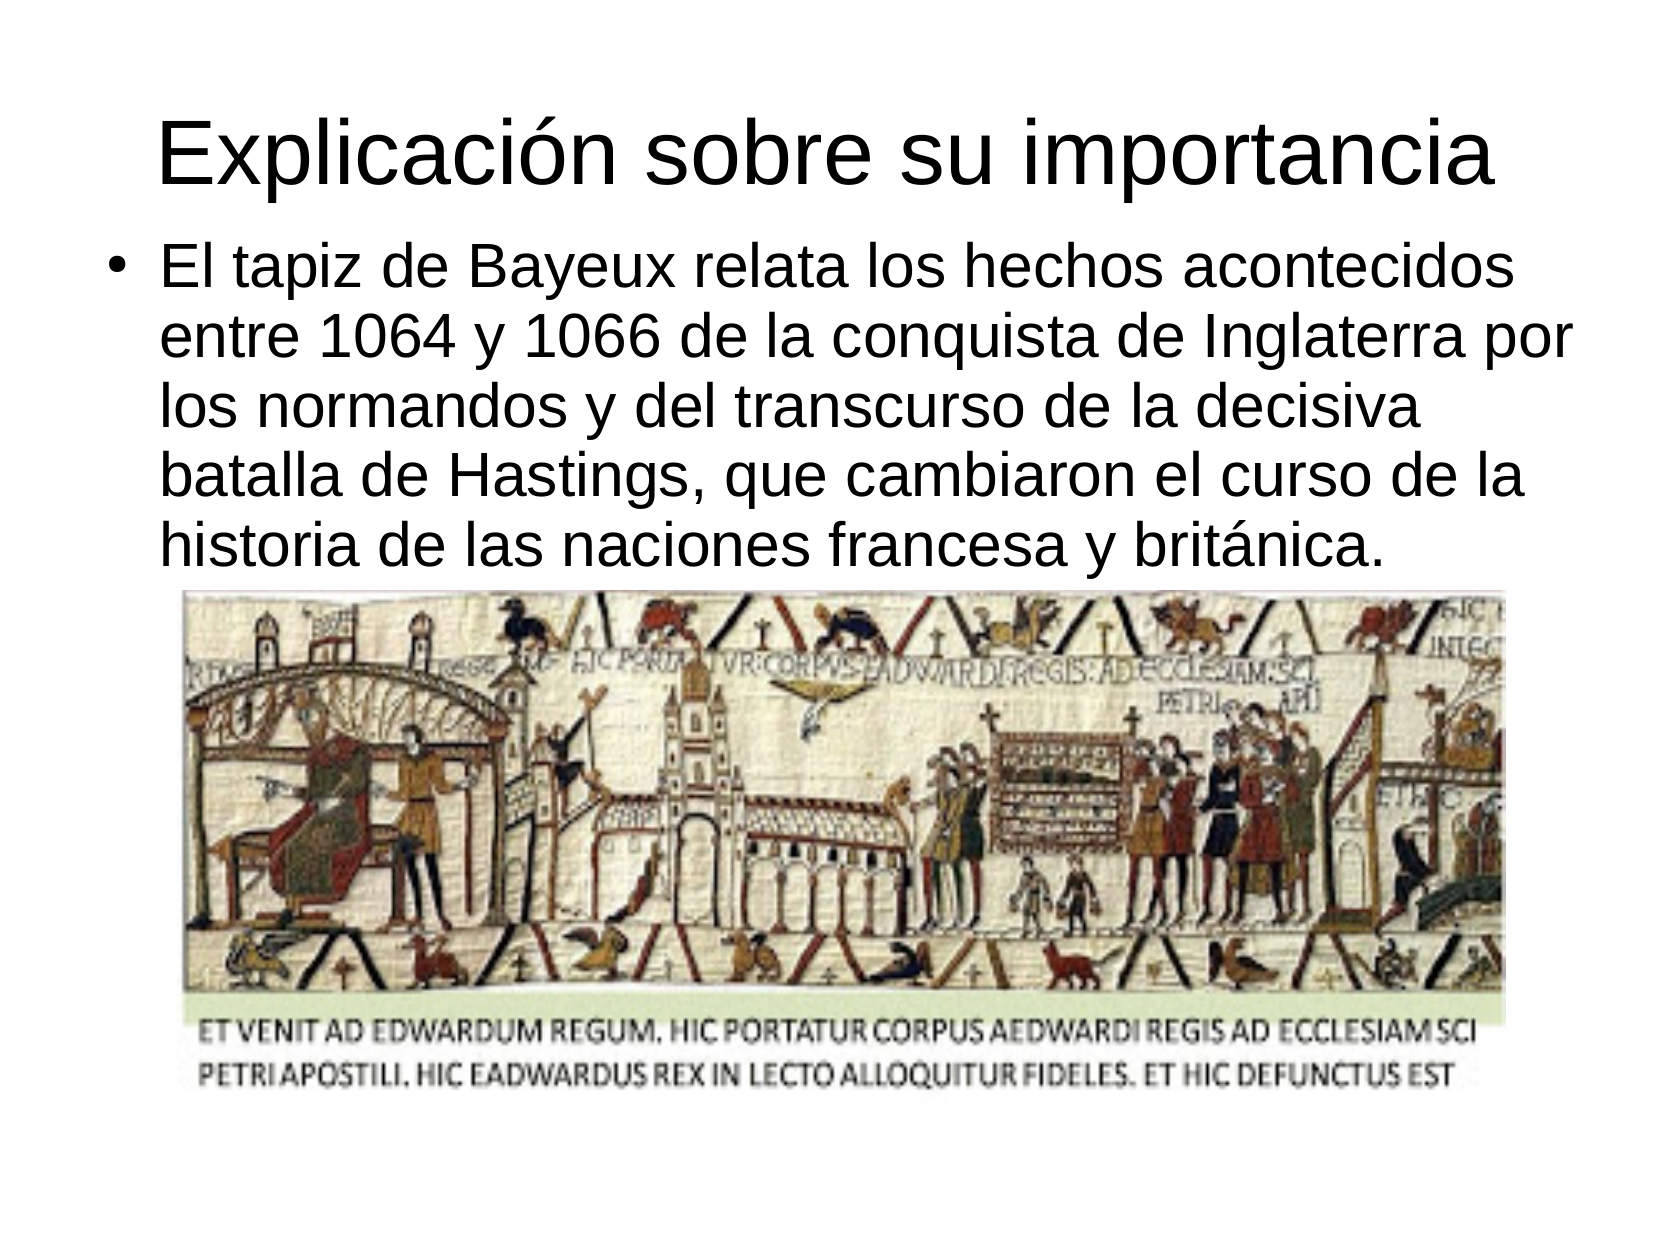

# Explicación sobre su importancia
El tapiz de Bayeux relata los hechos acontecidos entre 1064 y 1066 de la conquista de Inglaterra por los normandos y del transcurso de la decisiva batalla de Hastings, que cambiaron el curso de la historia de las naciones francesa y británica.